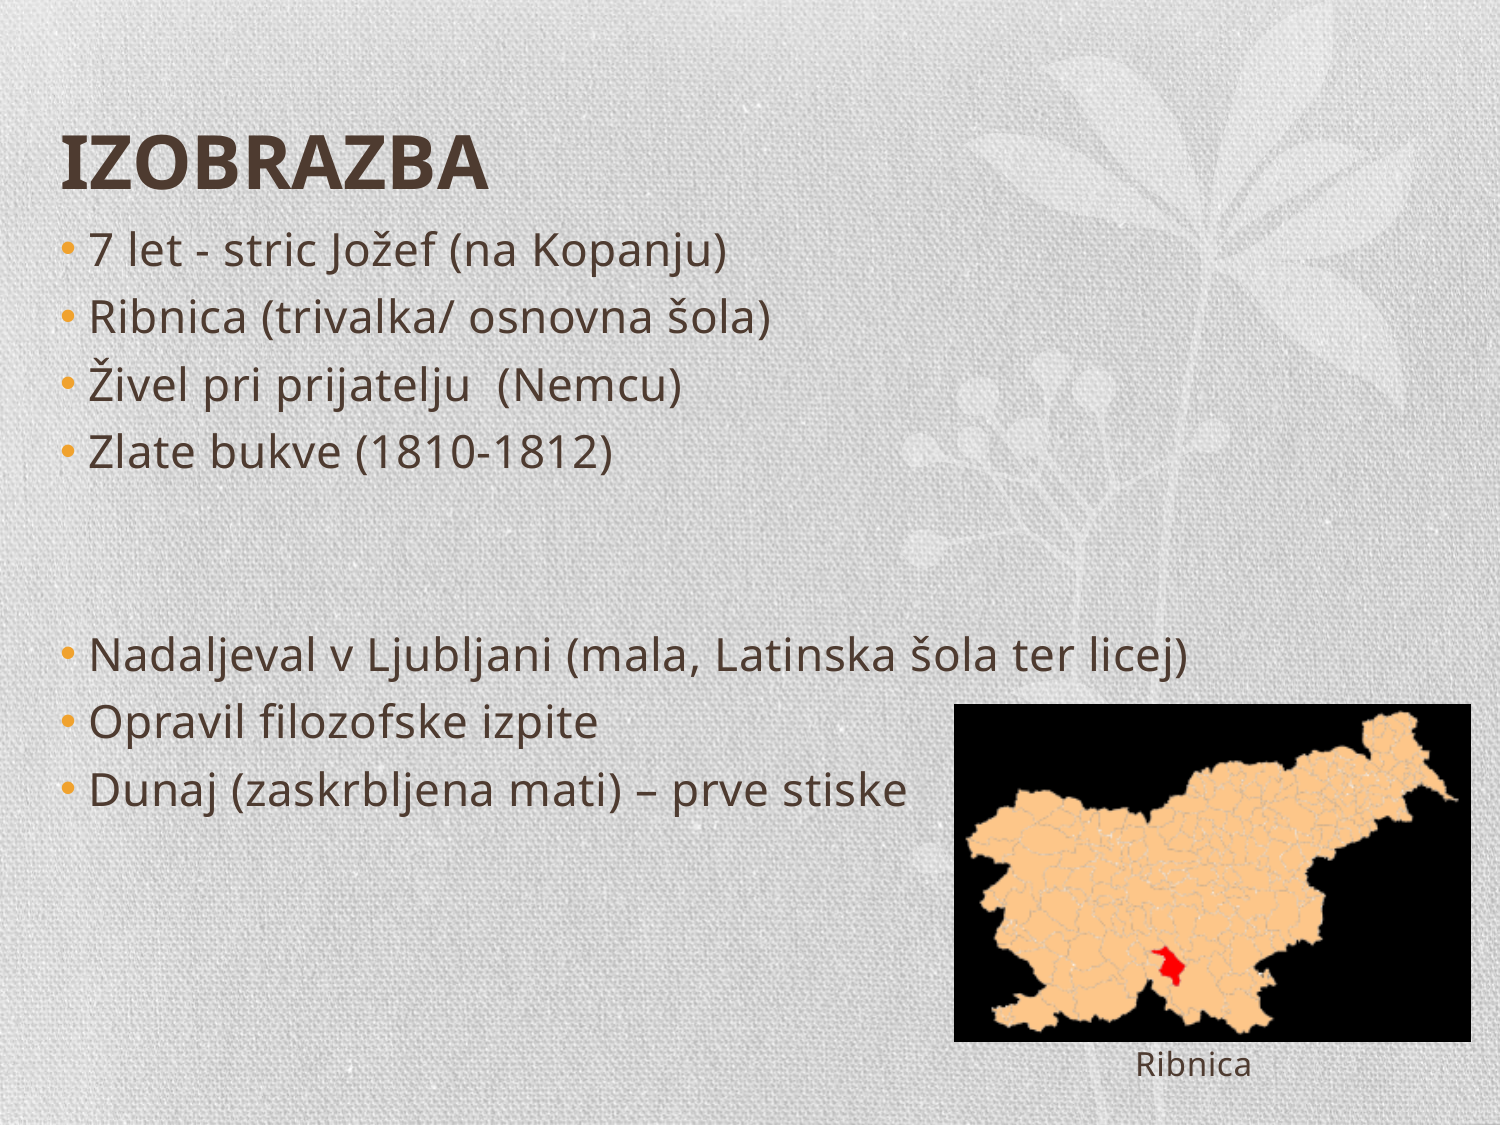

# IZOBRAZBA
7 let - stric Jožef (na Kopanju)
Ribnica (trivalka/ osnovna šola)
Živel pri prijatelju (Nemcu)
Zlate bukve (1810-1812)
Nadaljeval v Ljubljani (mala, Latinska šola ter licej)
Opravil filozofske izpite
Dunaj (zaskrbljena mati) – prve stiske
 Ribnica